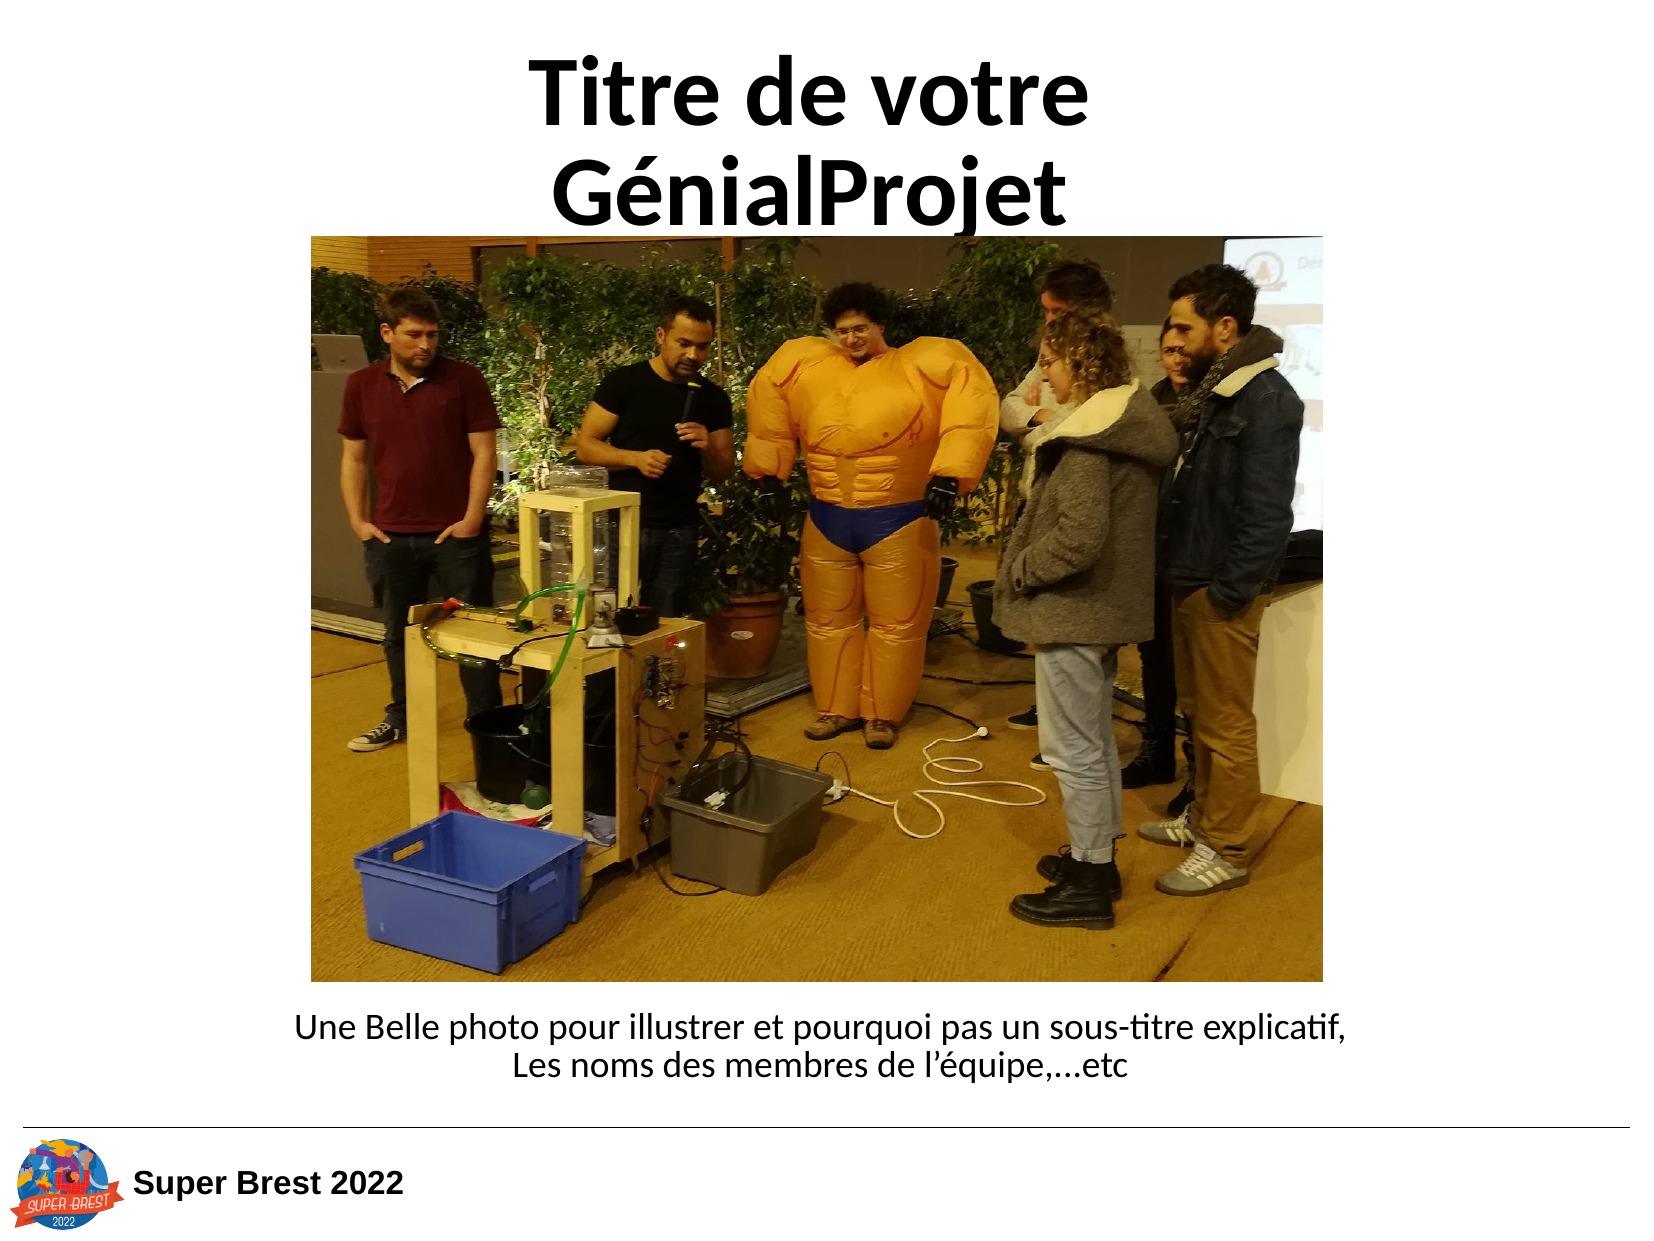

# Titre de votre GénialProjet
Une Belle photo pour illustrer et pourquoi pas un sous-titre explicatif,
Les noms des membres de l’équipe,...etc
Super Brest 2022